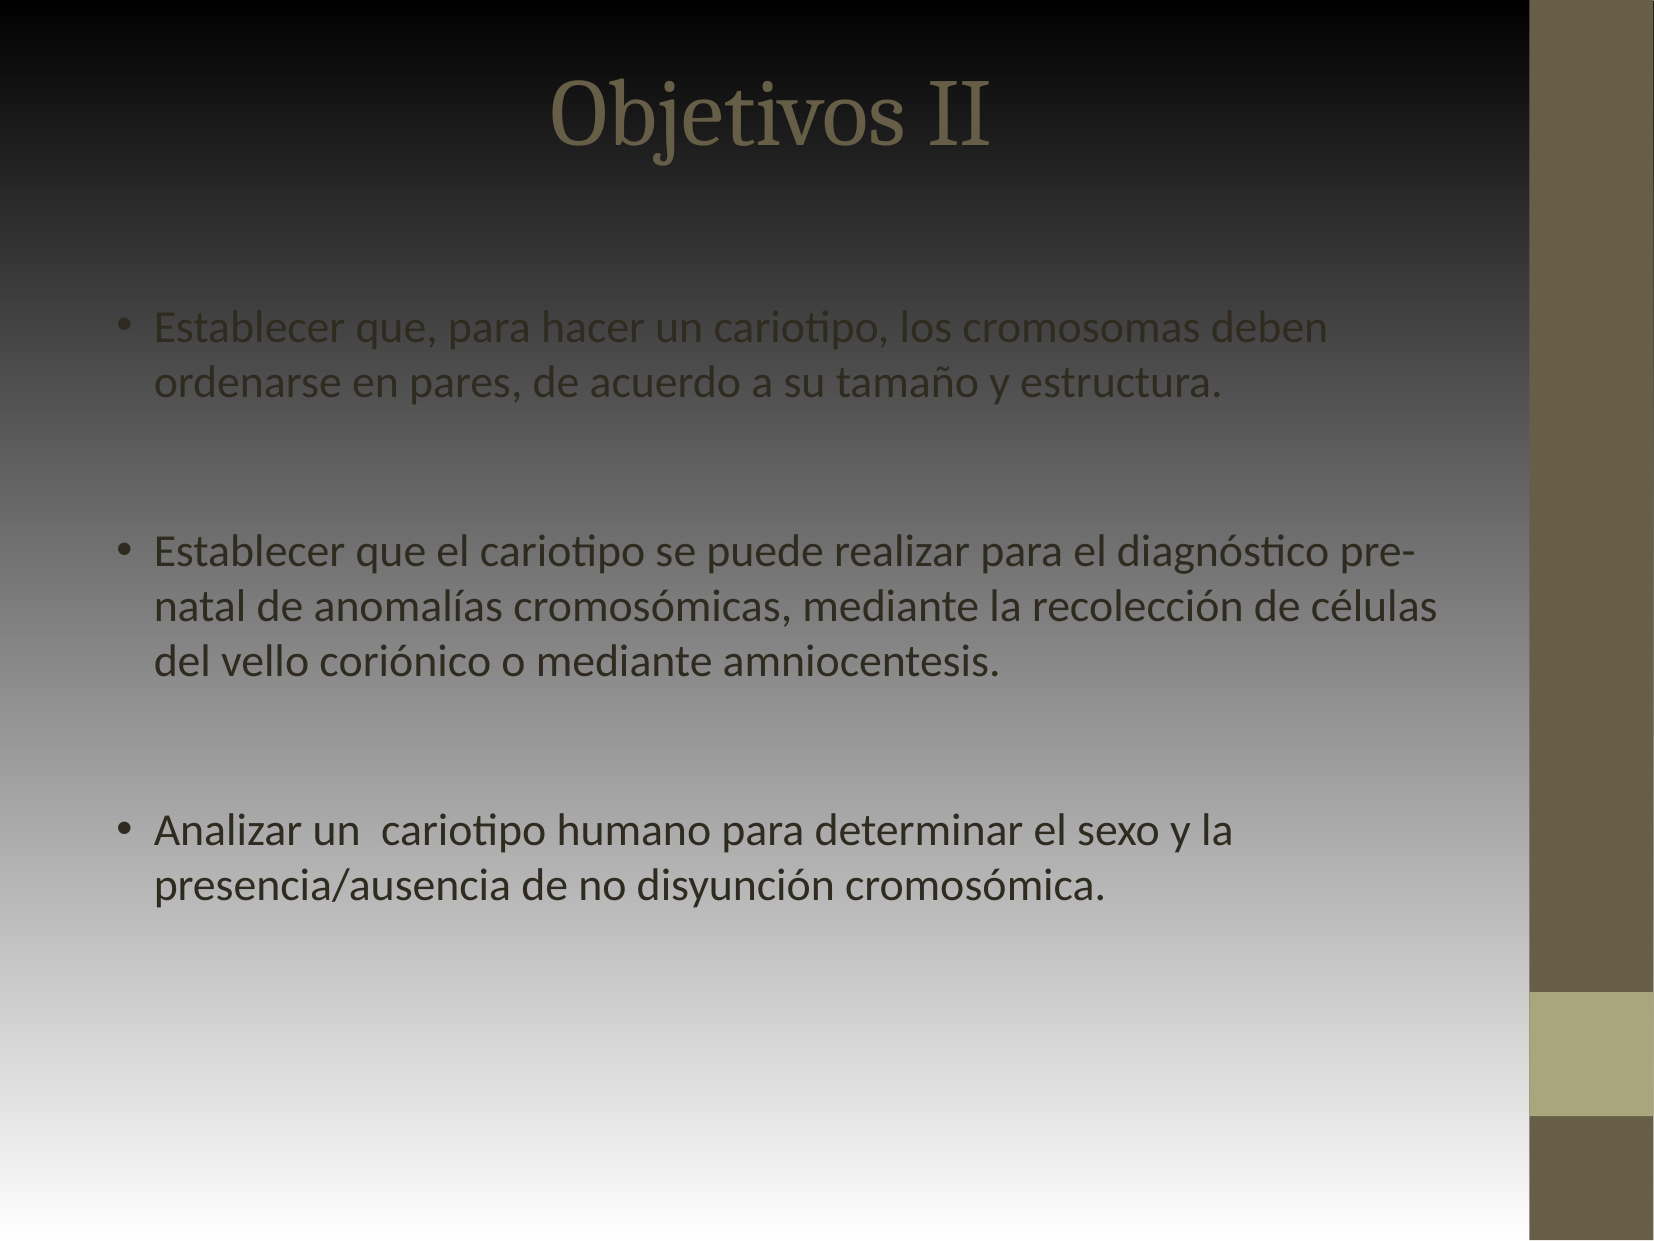

# Objetivos II
Establecer que, para hacer un cariotipo, los cromosomas deben ordenarse en pares, de acuerdo a su tamaño y estructura.
Establecer que el cariotipo se puede realizar para el diagnóstico pre-natal de anomalías cromosómicas, mediante la recolección de células del vello coriónico o mediante amniocentesis.
Analizar un cariotipo humano para determinar el sexo y la presencia/ausencia de no disyunción cromosómica.